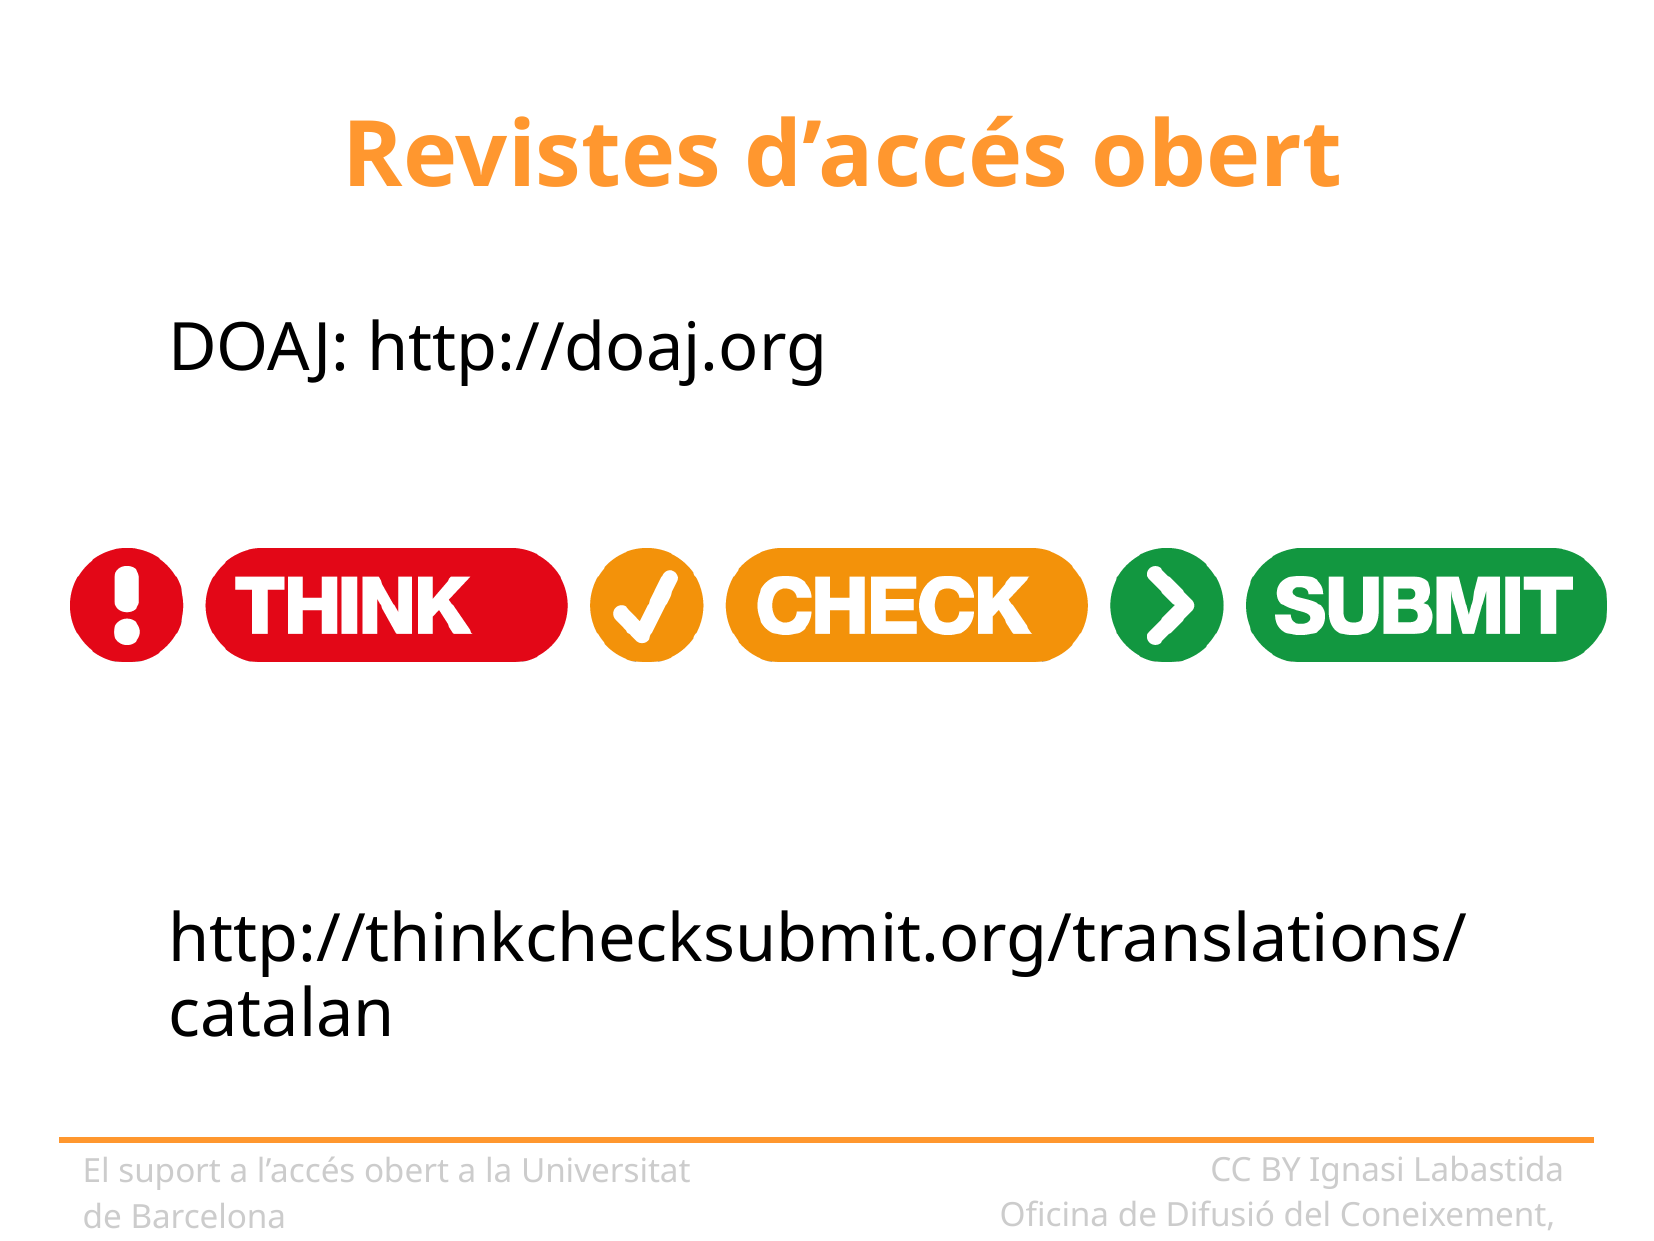

# Revistes d’accés obert
DOAJ: http://doaj.org
http://thinkchecksubmit.org/translations/catalan